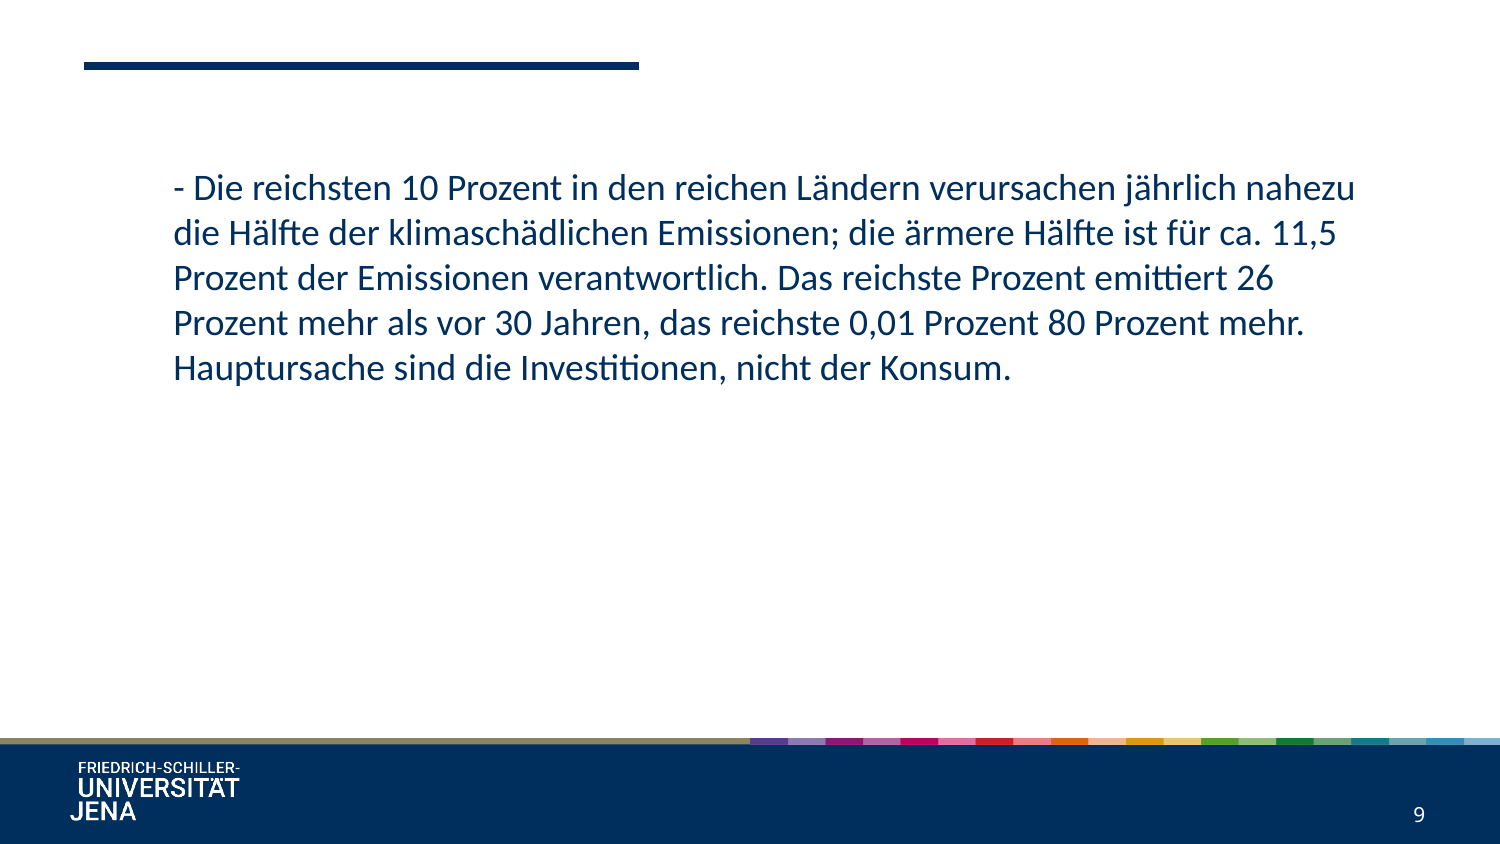

- Die reichsten 10 Prozent in den reichen Ländern verursachen jährlich nahezu die Hälfte der klimaschädlichen Emissionen; die ärmere Hälfte ist für ca. 11,5 Prozent der Emissionen verantwortlich. Das reichste Prozent emittiert 26 Prozent mehr als vor 30 Jahren, das reichste 0,01 Prozent 80 Prozent mehr. Hauptursache sind die Investitionen, nicht der Konsum.